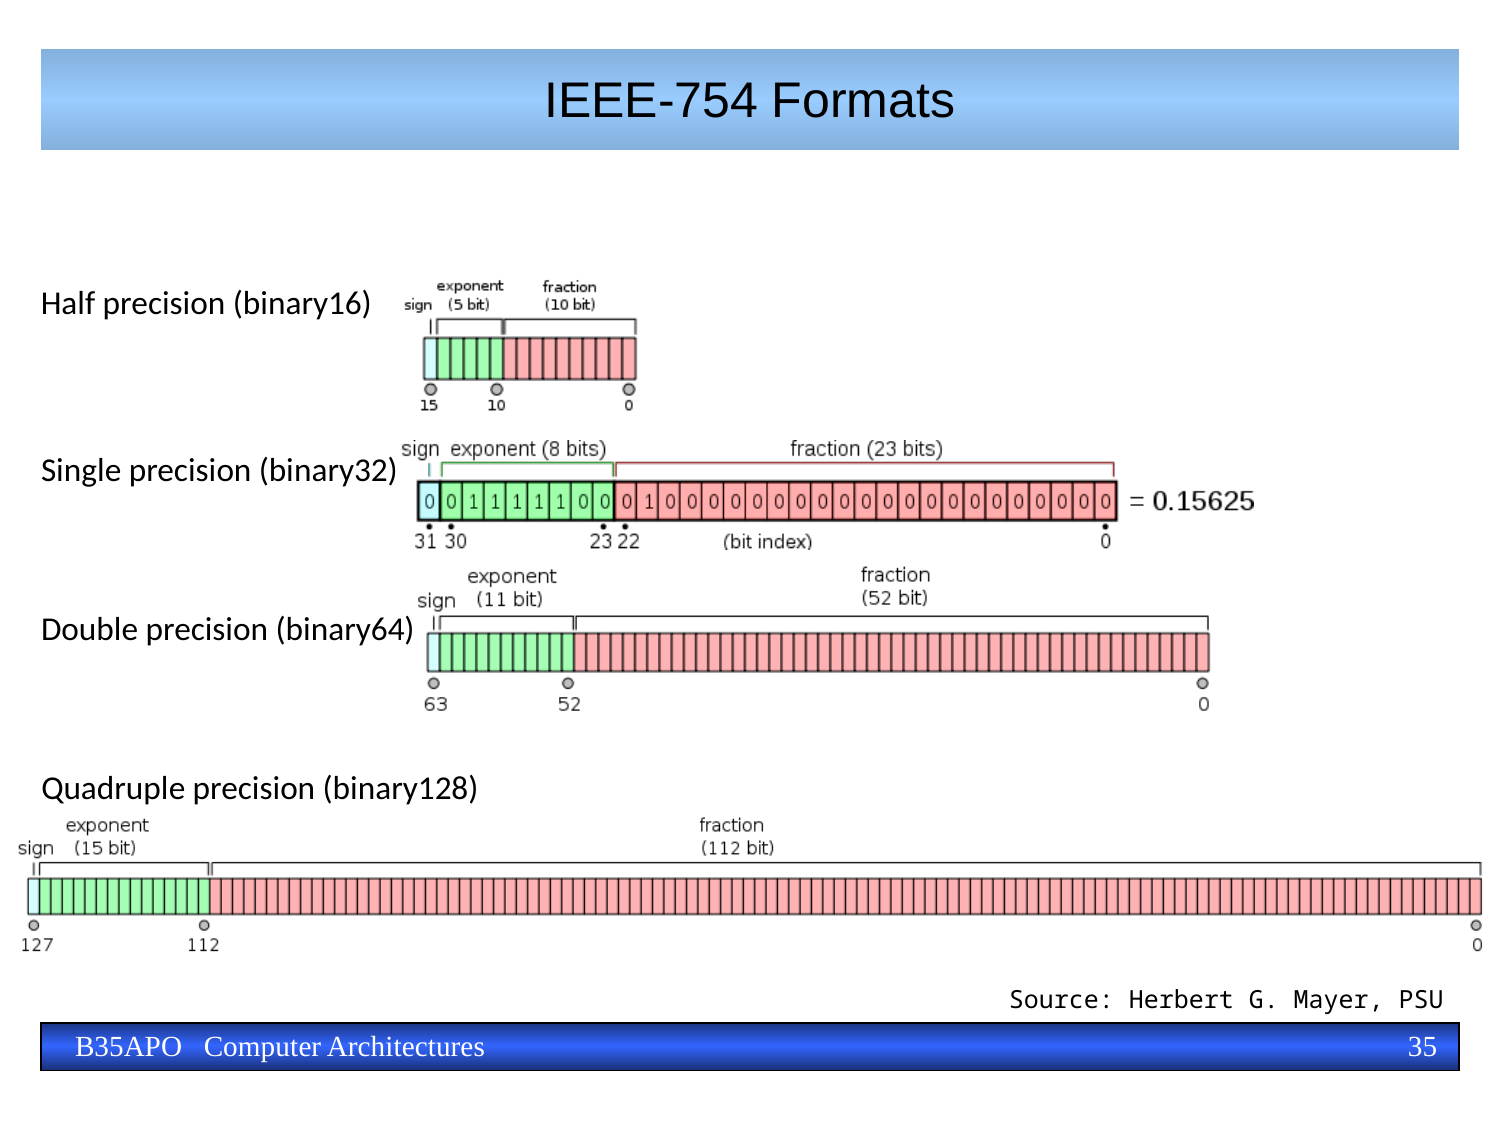

# IEEE-754 Formats
Half precision (binary16)
Single precision (binary32)
Double precision (binary64)
Quadruple precision (binary128)
Source: Herbert G. Mayer, PSU
B35APO Computer Architectures
35